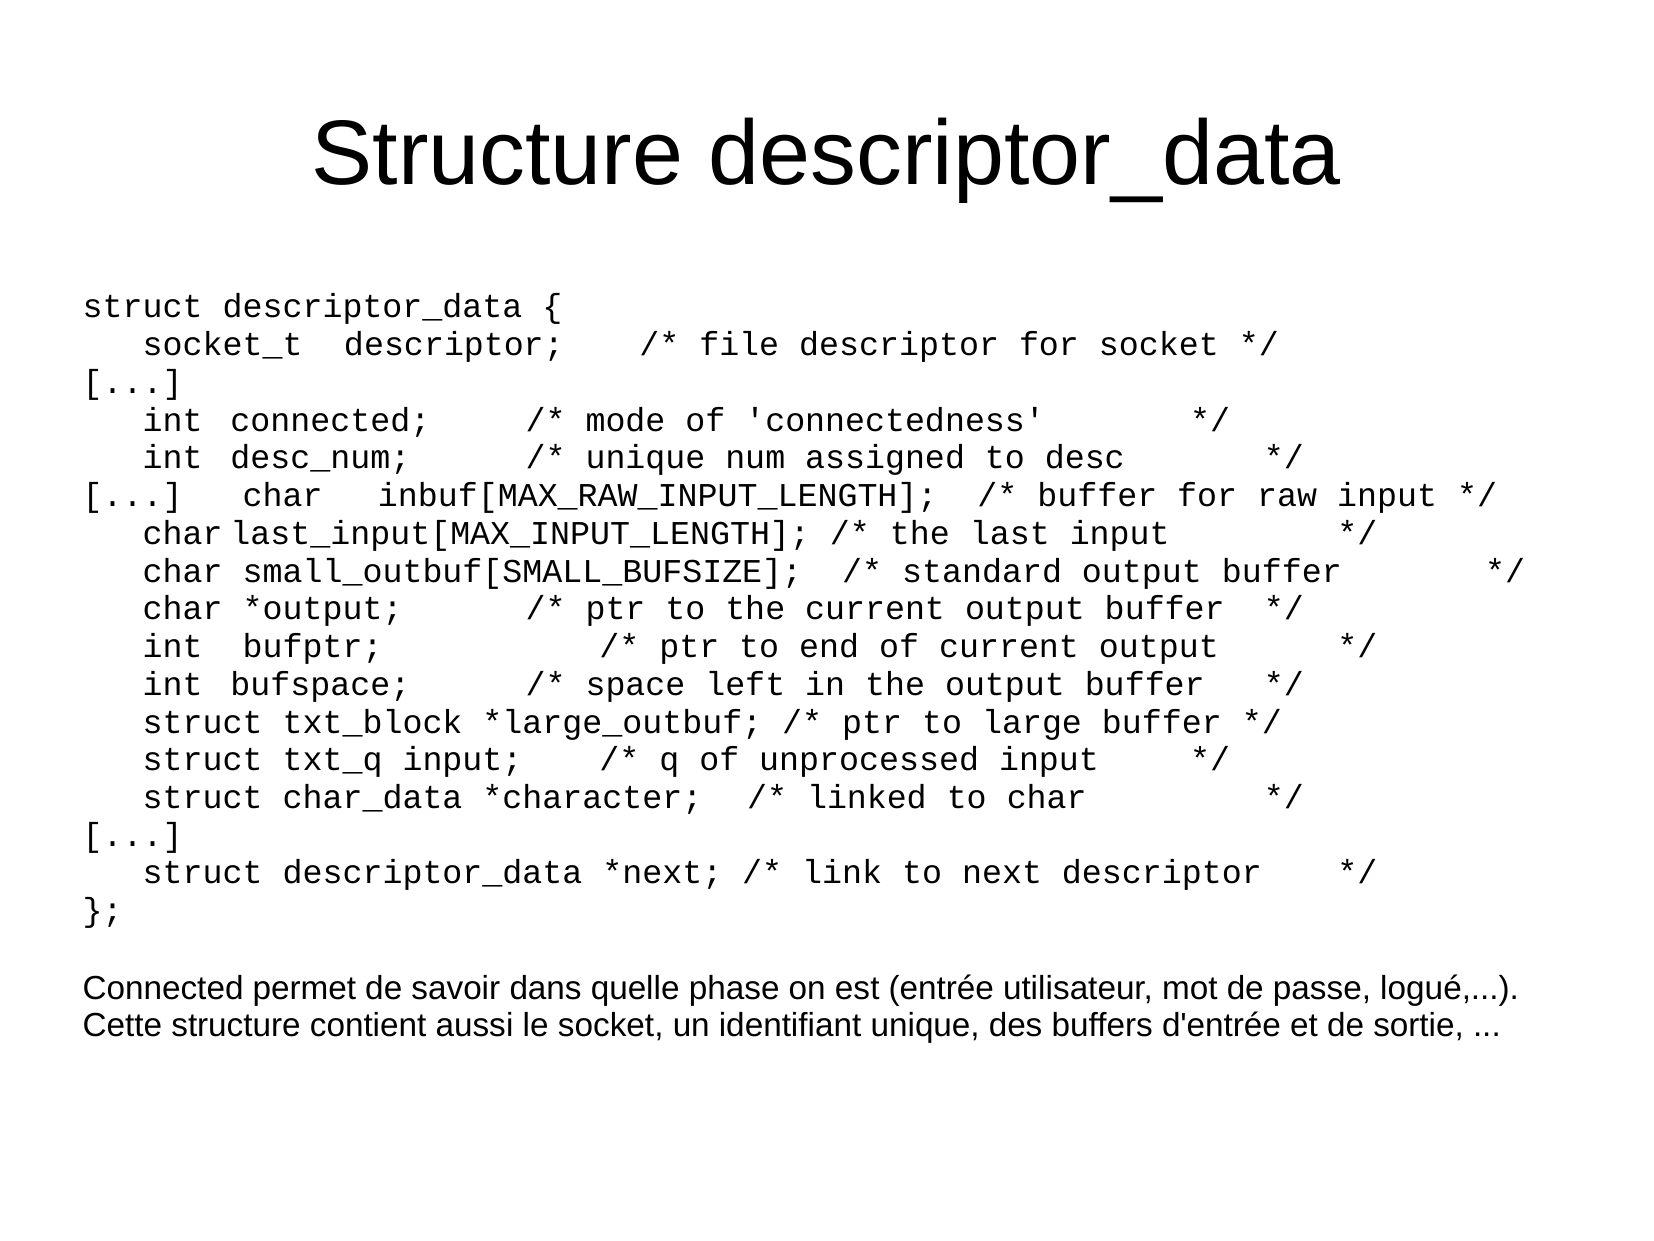

# Structure descriptor_data
struct descriptor_data {
 socket_t	 descriptor;	 /* file descriptor for socket */
[...]
 int	connected;		/* mode of 'connectedness'		*/
 int	desc_num;		/* unique num assigned to desc		*/
[...] char	inbuf[MAX_RAW_INPUT_LENGTH]; /* buffer for raw input */
 char	last_input[MAX_INPUT_LENGTH]; /* the last input			*/
 char small_outbuf[SMALL_BUFSIZE]; /* standard output buffer		*/
 char *output;		/* ptr to the current output buffer	*/
 int bufptr;			/* ptr to end of current output		*/
 int	bufspace;		/* space left in the output buffer	*/
 struct txt_block *large_outbuf; /* ptr to large buffer */
 struct txt_q input;		/* q of unprocessed input		*/
 struct char_data *character;	/* linked to char			*/
[...]
 struct descriptor_data *next; /* link to next descriptor		*/
};
Connected permet de savoir dans quelle phase on est (entrée utilisateur, mot de passe, logué,...). Cette structure contient aussi le socket, un identifiant unique, des buffers d'entrée et de sortie, ...